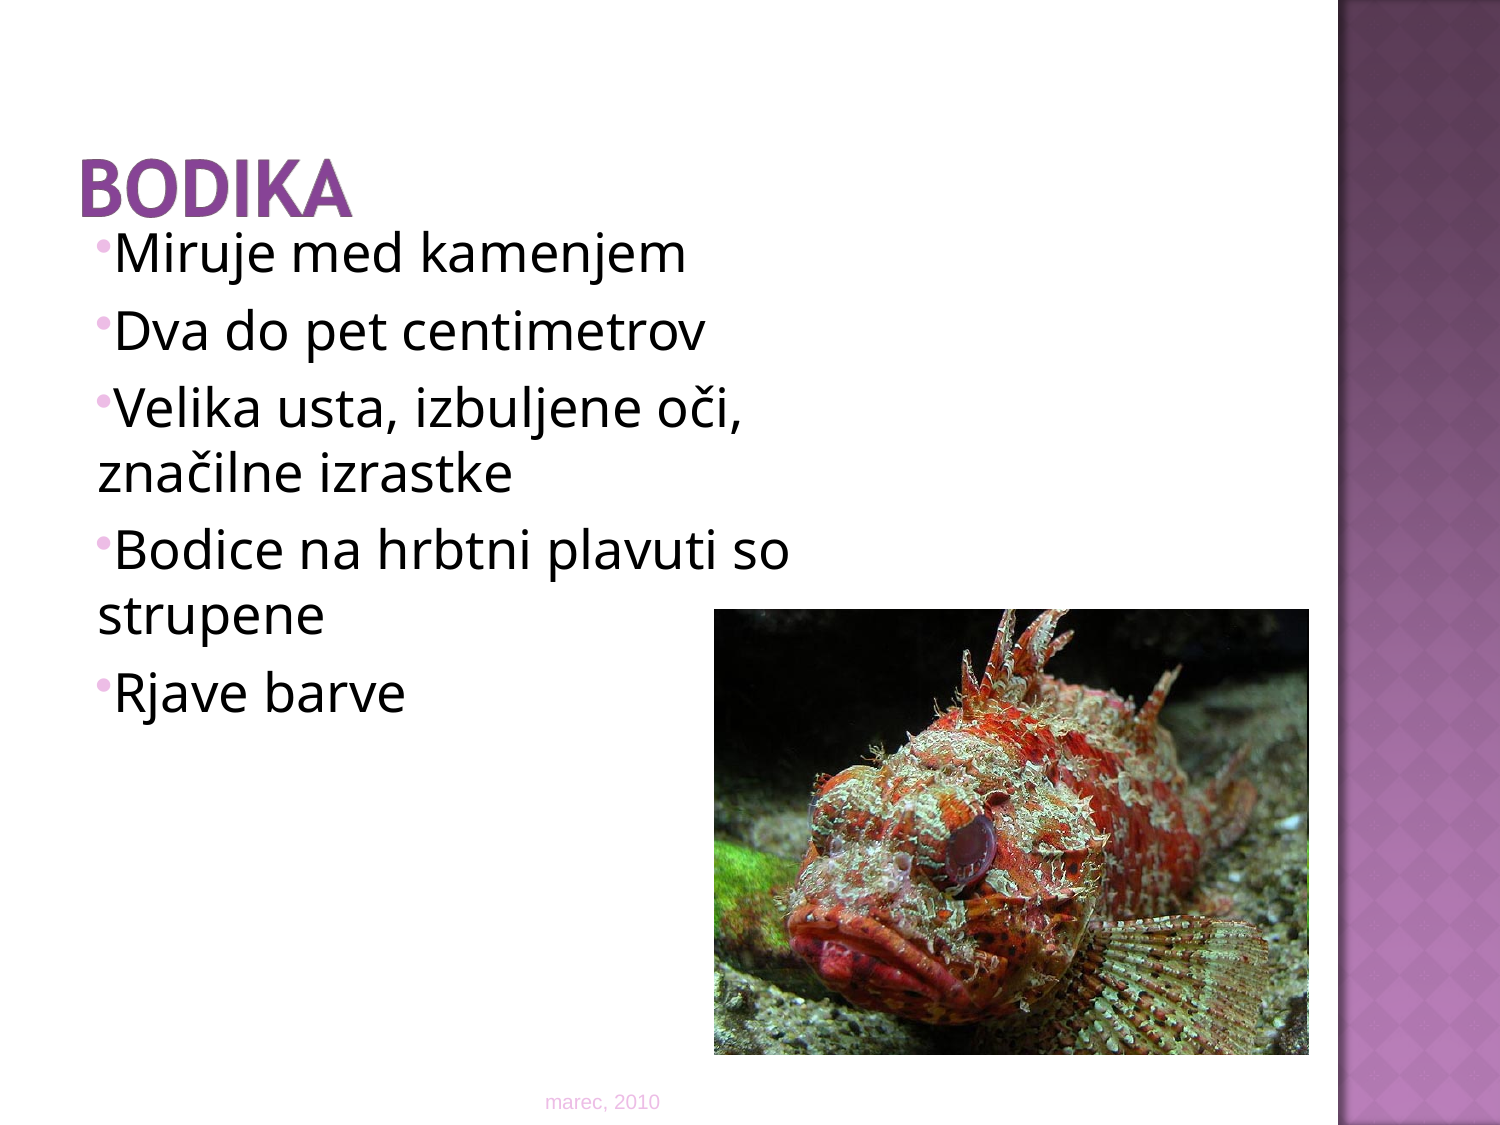

Miruje med kamenjem
Dva do pet centimetrov
Velika usta, izbuljene oči, značilne izrastke
Bodice na hrbtni plavuti so strupene
Rjave barve
marec, 2010